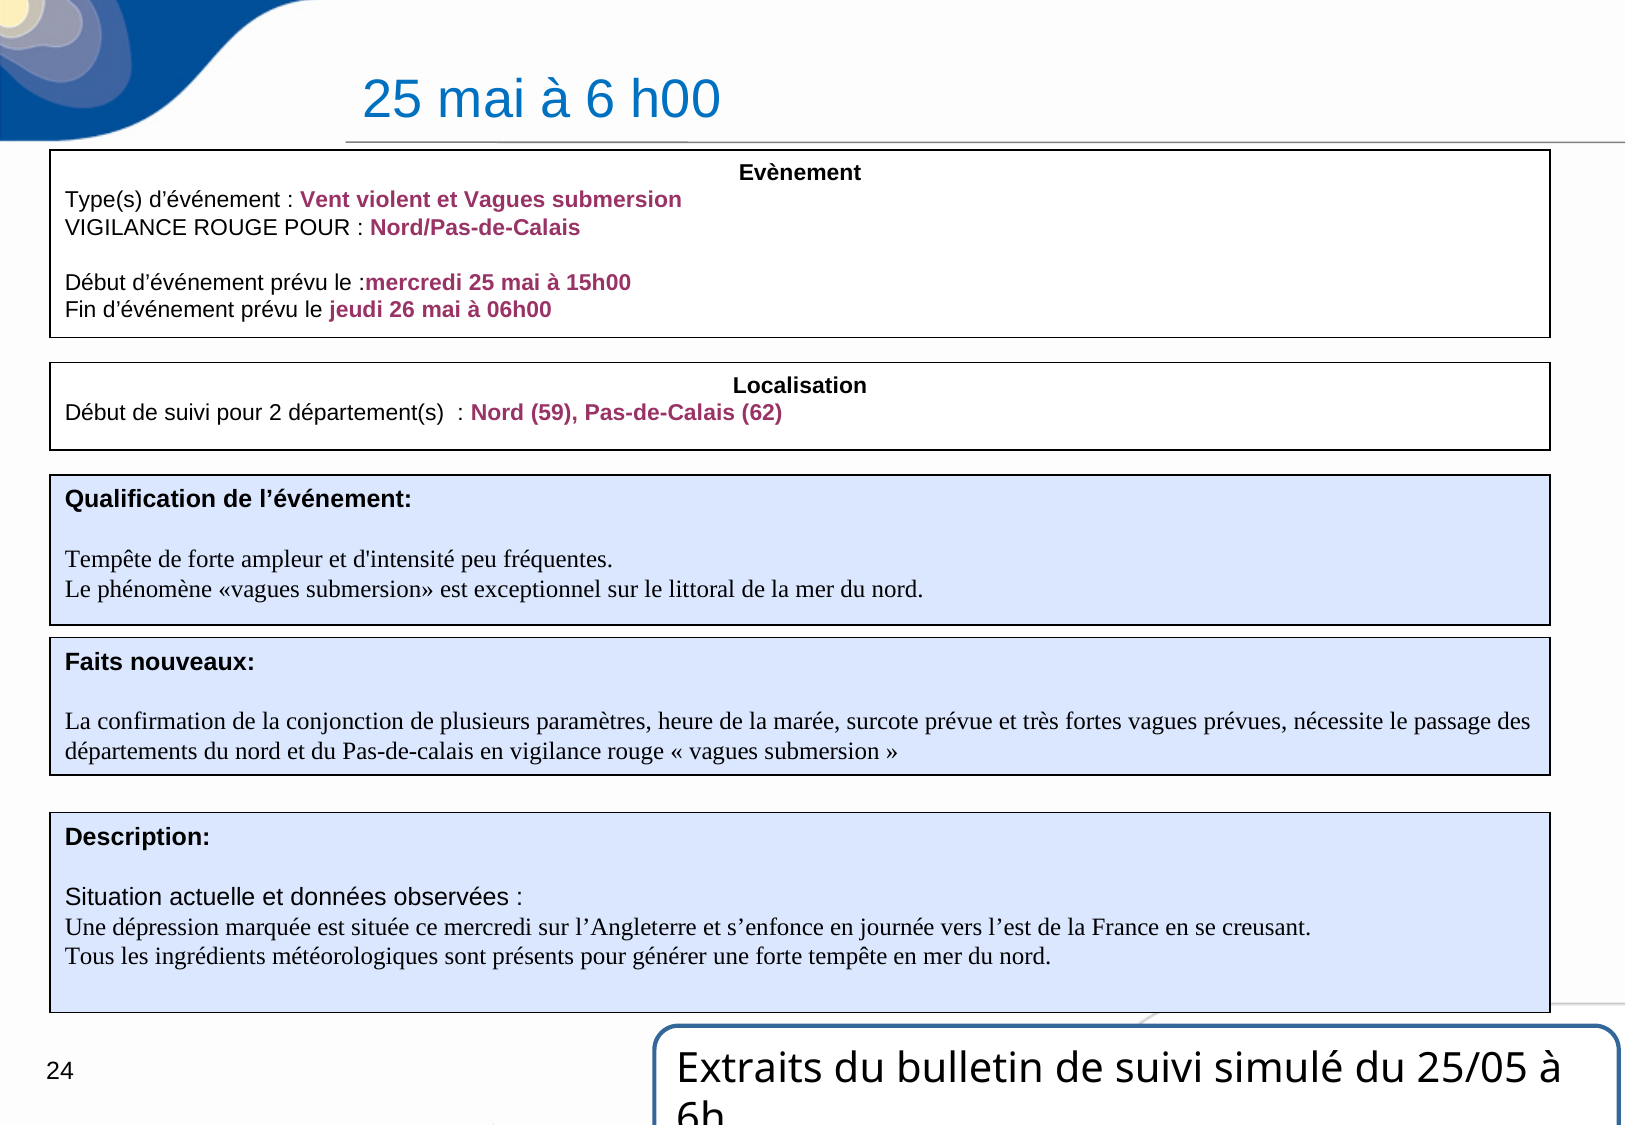

# 25 mai à 6 h00
Evènement
Type(s) d’événement : Vent violent et Vagues submersion
VIGILANCE ROUGE POUR : Nord/Pas-de-Calais
Début d’événement prévu le :mercredi 25 mai à 15h00
Fin d’événement prévu le jeudi 26 mai à 06h00
Localisation
Début de suivi pour 2 département(s)  : Nord (59), Pas-de-Calais (62)
Qualification de l’événement:
Tempête de forte ampleur et d'intensité peu fréquentes.
Le phénomène «vagues submersion» est exceptionnel sur le littoral de la mer du nord.
Extraits du bulletin de suivi simulé du 25/05 à 6h
Faits nouveaux:
La confirmation de la conjonction de plusieurs paramètres, heure de la marée, surcote prévue et très fortes vagues prévues, nécessite le passage des départements du nord et du Pas-de-calais en vigilance rouge « vagues submersion »
Description:
Situation actuelle et données observées :
Une dépression marquée est située ce mercredi sur l’Angleterre et s’enfonce en journée vers l’est de la France en se creusant.
Tous les ingrédients météorologiques sont présents pour générer une forte tempête en mer du nord.